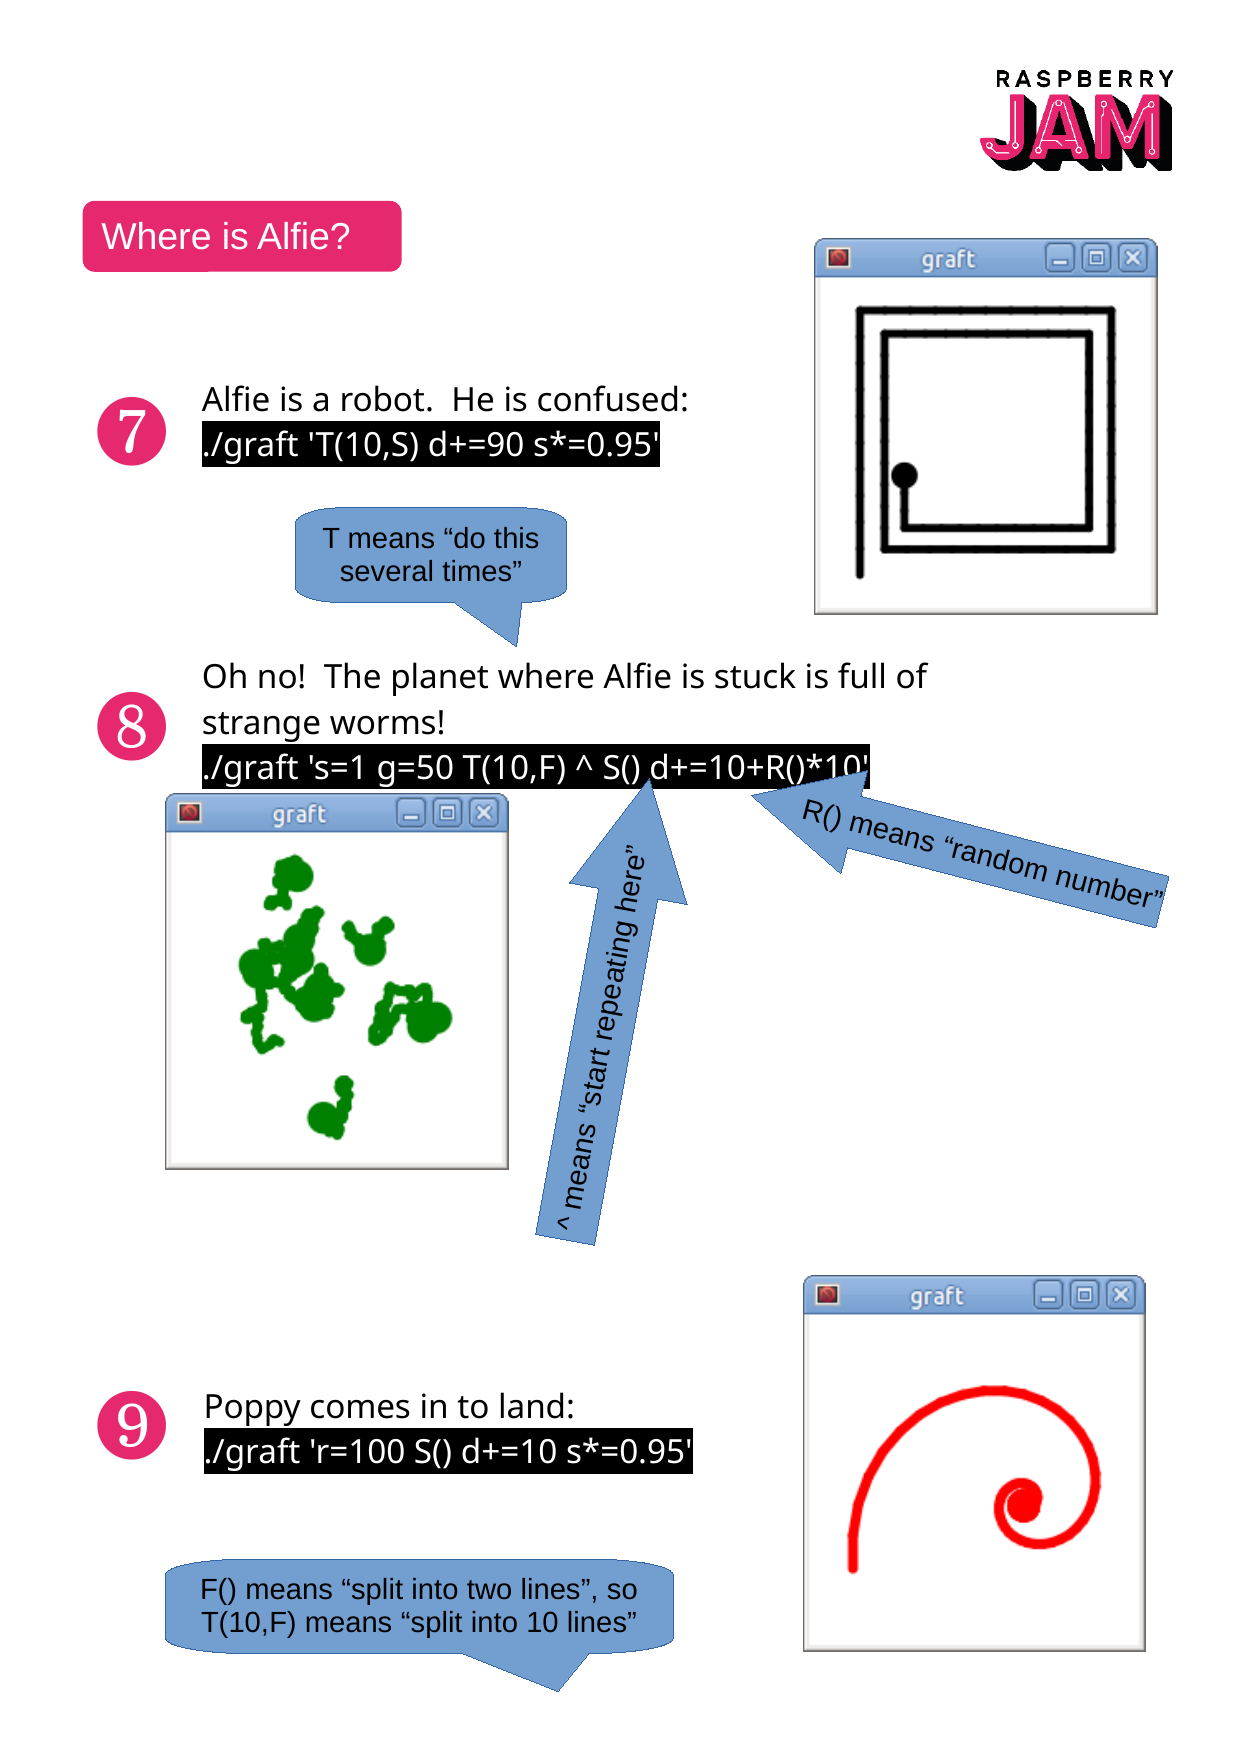

Where is Alfie?
❼
Alfie is a robot. He is confused:
./graft 'T(10,S) d+=90 s*=0.95'
T means “do this
several times”
❽
Oh no! The planet where Alfie is stuck is full of strange worms!
./graft 's=1 g=50 T(10,F) ^ S() d+=10+R()*10'
R() means “random number”
^ means “start repeating here”
❾
Poppy comes in to land:
./graft 'r=100 S() d+=10 s*=0.95'
F() means “split into two lines”, so
T(10,F) means “split into 10 lines”